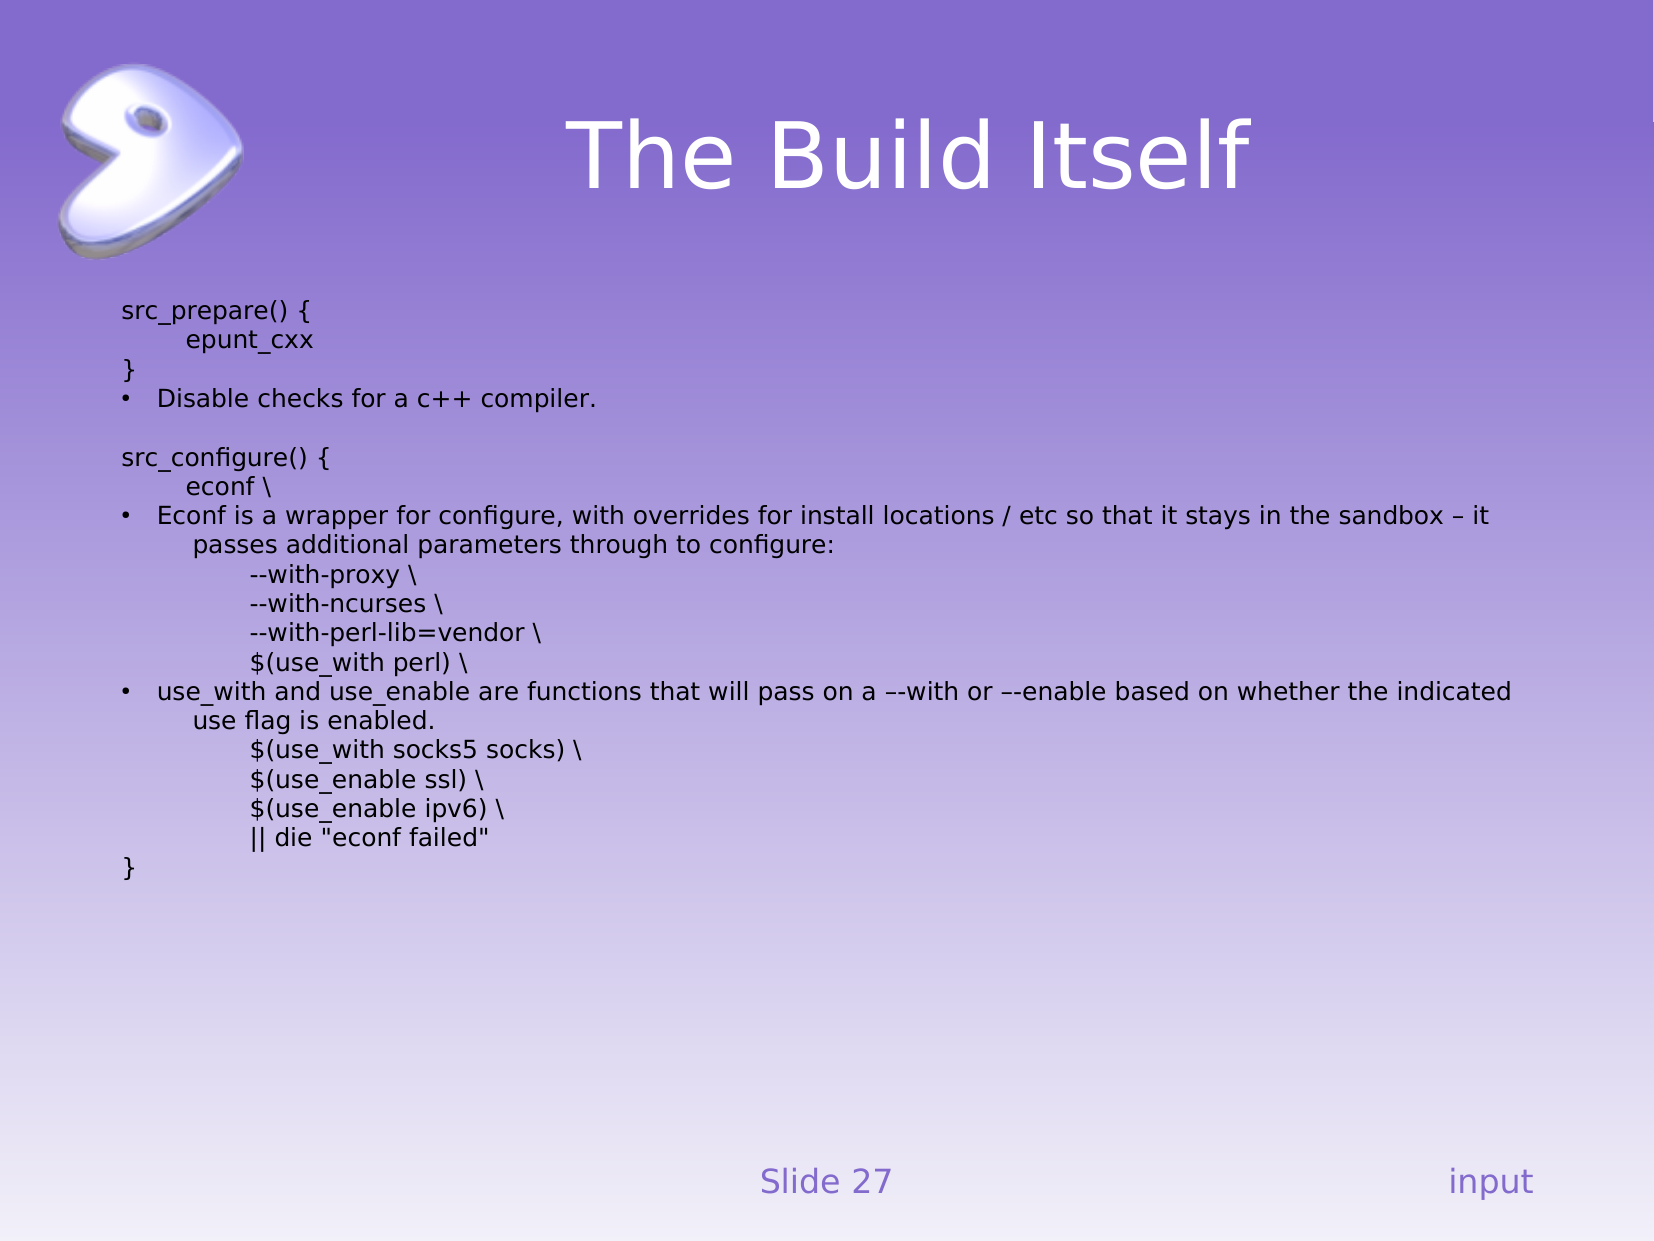

# The Build Itself
src_prepare() {
 epunt_cxx
}
Disable checks for a c++ compiler.
src_configure() {
 econf \
Econf is a wrapper for configure, with overrides for install locations / etc so that it stays in the sandbox – it passes additional parameters through to configure:
 --with-proxy \
 --with-ncurses \
 --with-perl-lib=vendor \
 $(use_with perl) \
use_with and use_enable are functions that will pass on a –-with or –-enable based on whether the indicated use flag is enabled.
 $(use_with socks5 socks) \
 $(use_enable ssl) \
 $(use_enable ipv6) \
 || die "econf failed"
}